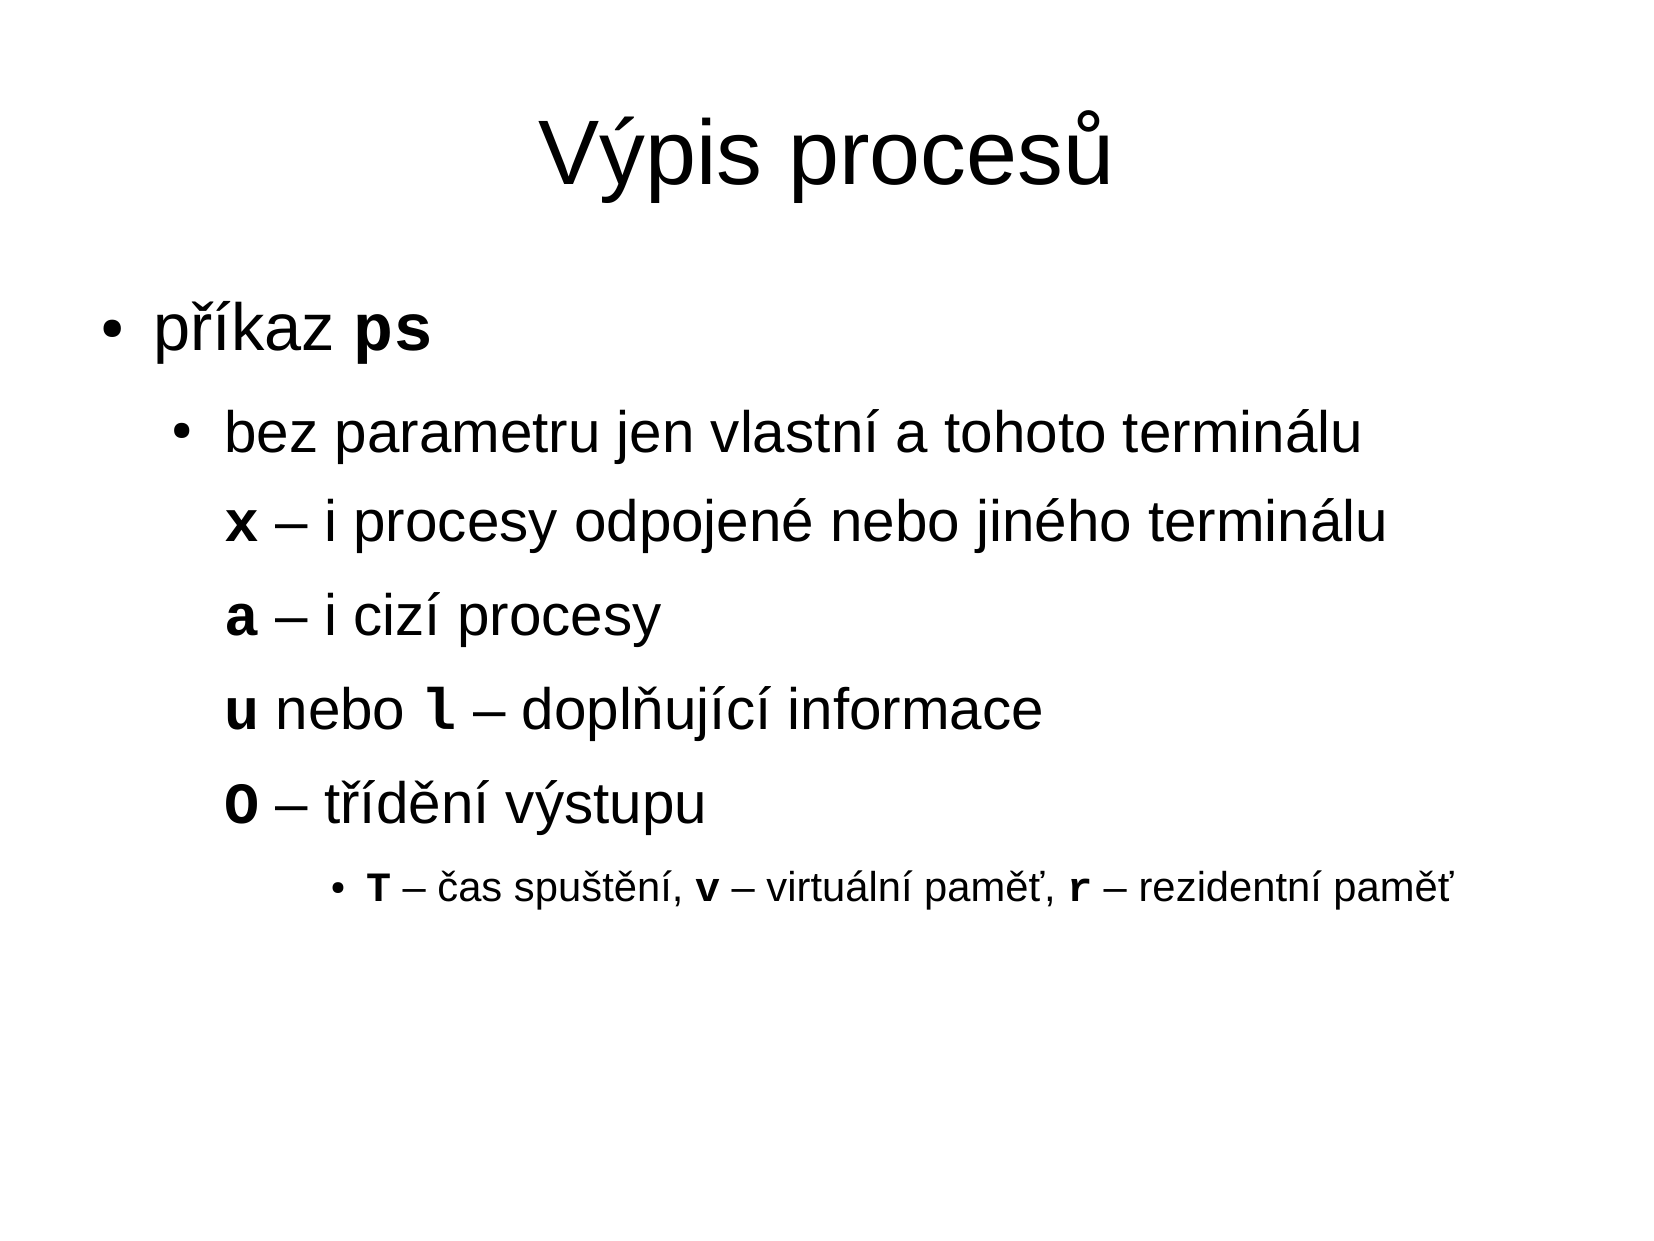

# Výpis procesů
příkaz ps
bez parametru jen vlastní a tohoto terminálu
x – i procesy odpojené nebo jiného terminálu
a – i cizí procesy
u nebo l – doplňující informace
O – třídění výstupu
T – čas spuštění, v – virtuální paměť, r – rezidentní paměť